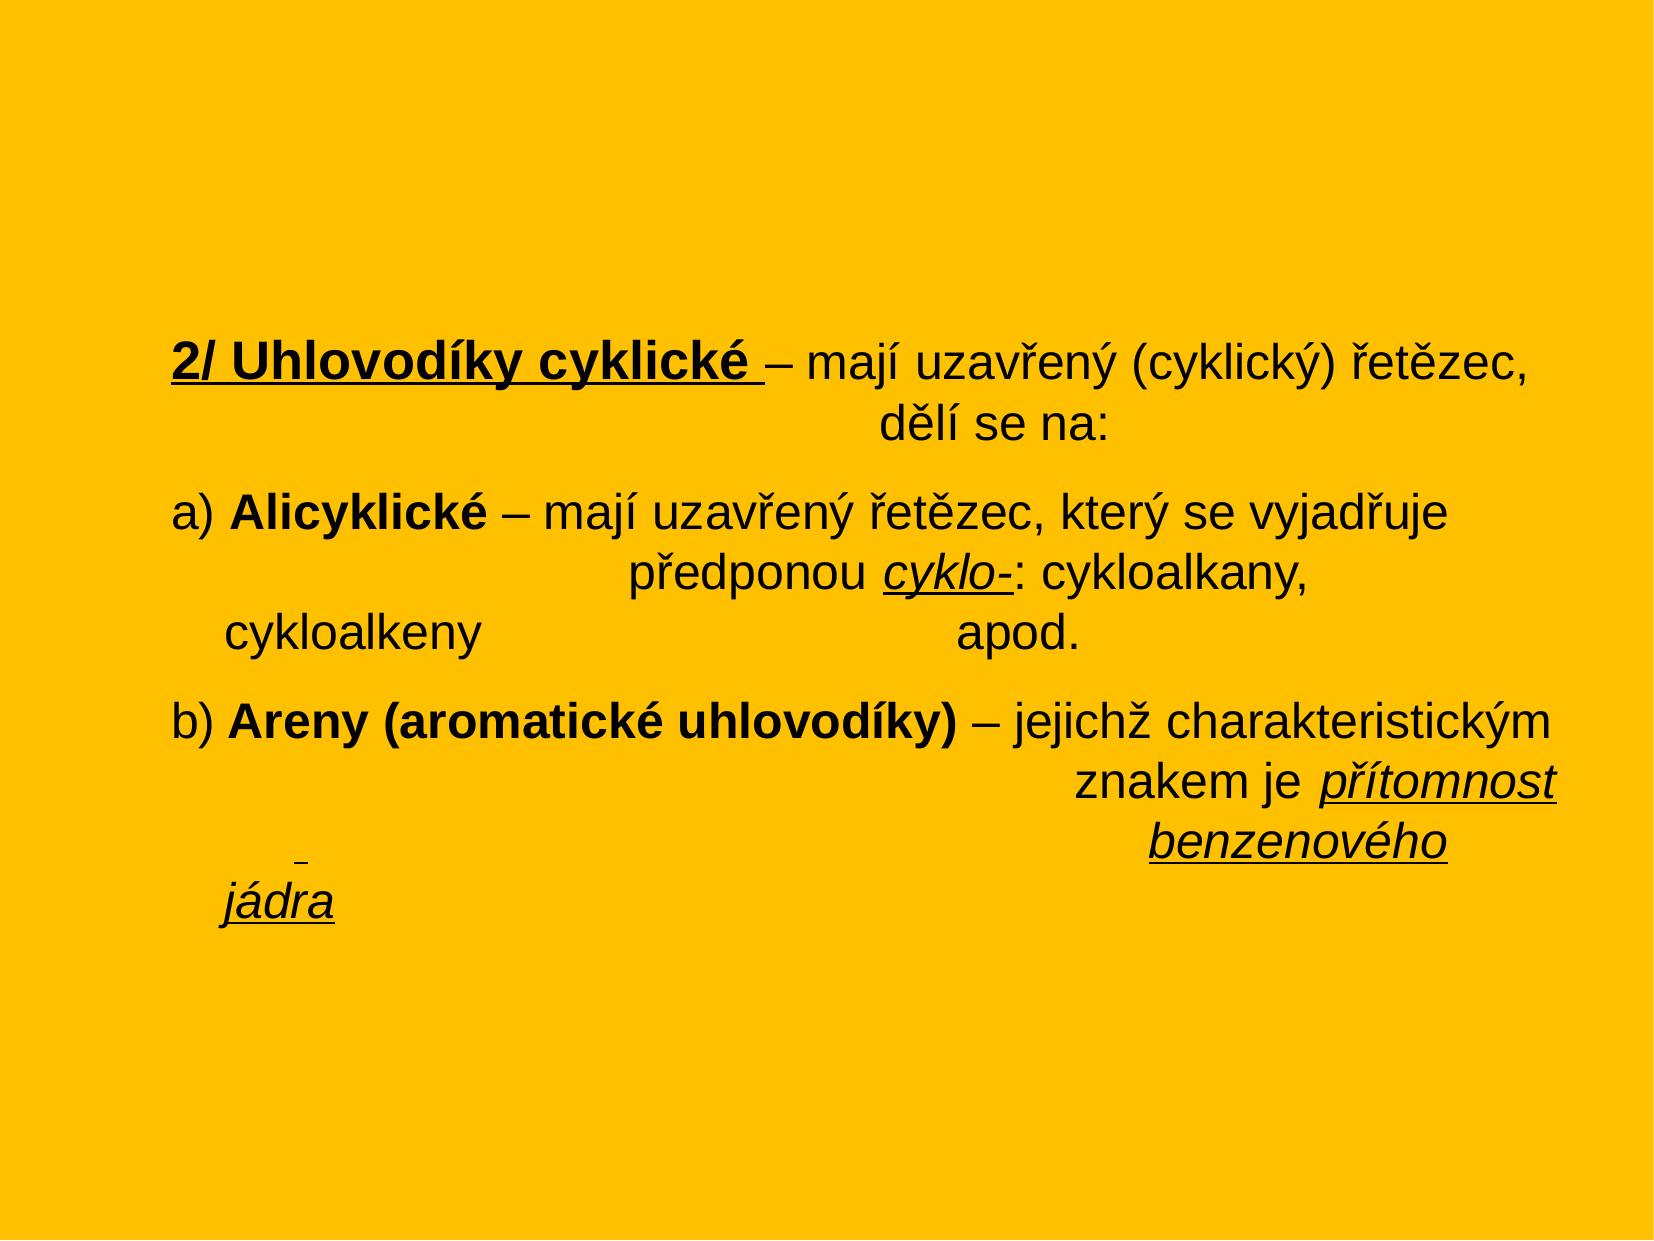

# 2/ Uhlovodíky cyklické – mají uzavřený (cyklický) řetězec, dělí se na:
a) Alicyklické – mají uzavřený řetězec, který se vyjadřuje předponou cyklo-: cykloalkany, cykloalkeny apod.
b) Areny (aromatické uhlovodíky) – jejichž charakteristickým znakem je přítomnost benzenového jádra